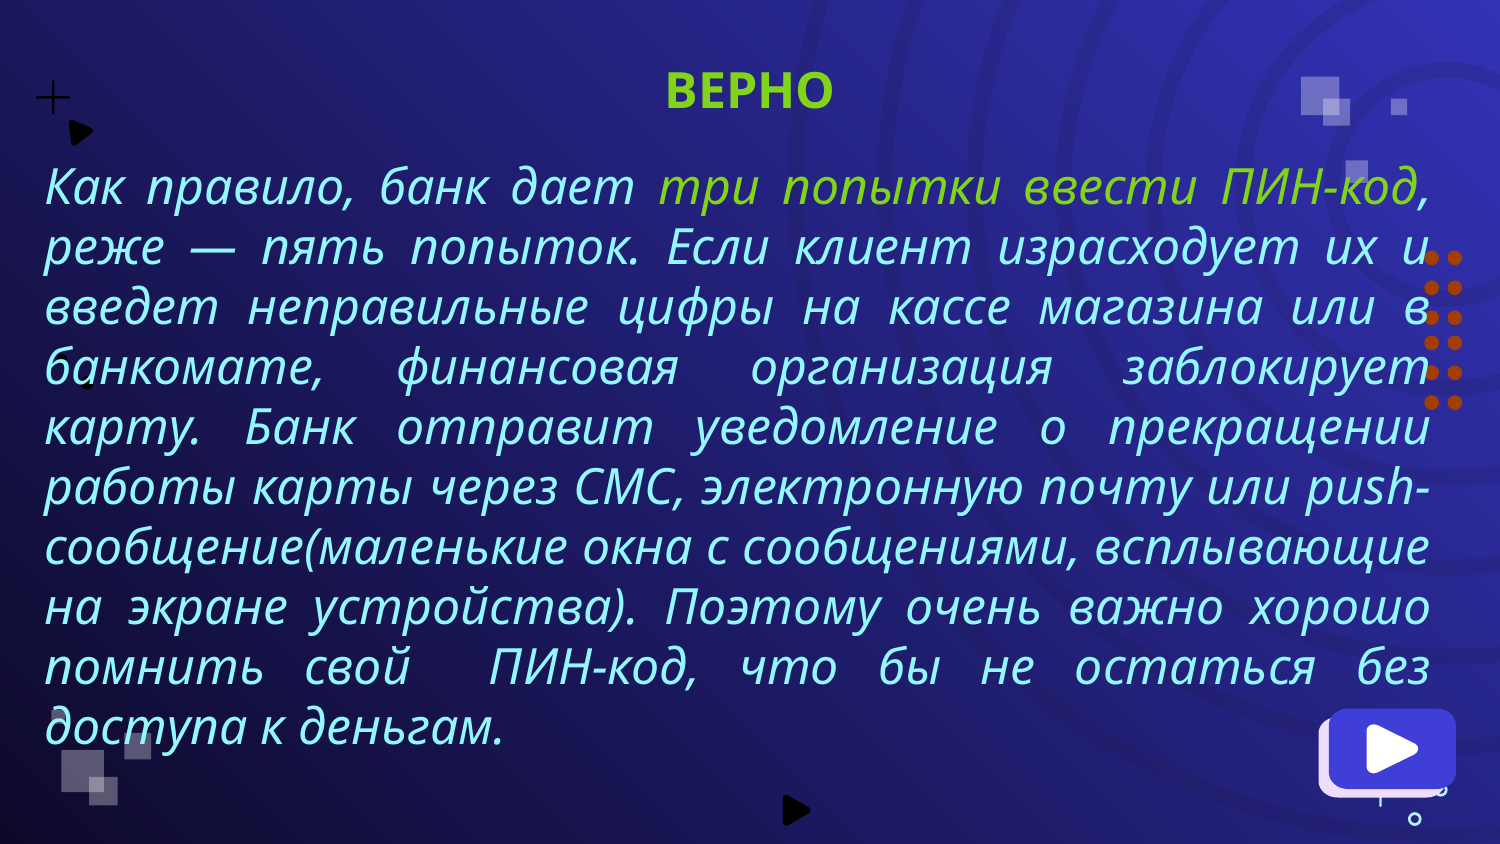

# ВЕРНО
Как правило, банк дает три попытки ввести ПИН-код, реже — пять попыток. Если клиент израсходует их и введет неправильные цифры на кассе магазина или в банкомате, финансовая организация заблокирует карту. Банк отправит уведомление о прекращении работы карты через СМС, электронную почту или push-сообщение(маленькие окна с сообщениями, всплывающие на экране устройства). Поэтому очень важно хорошо помнить свой ПИН-код, что бы не остаться без доступа к деньгам.